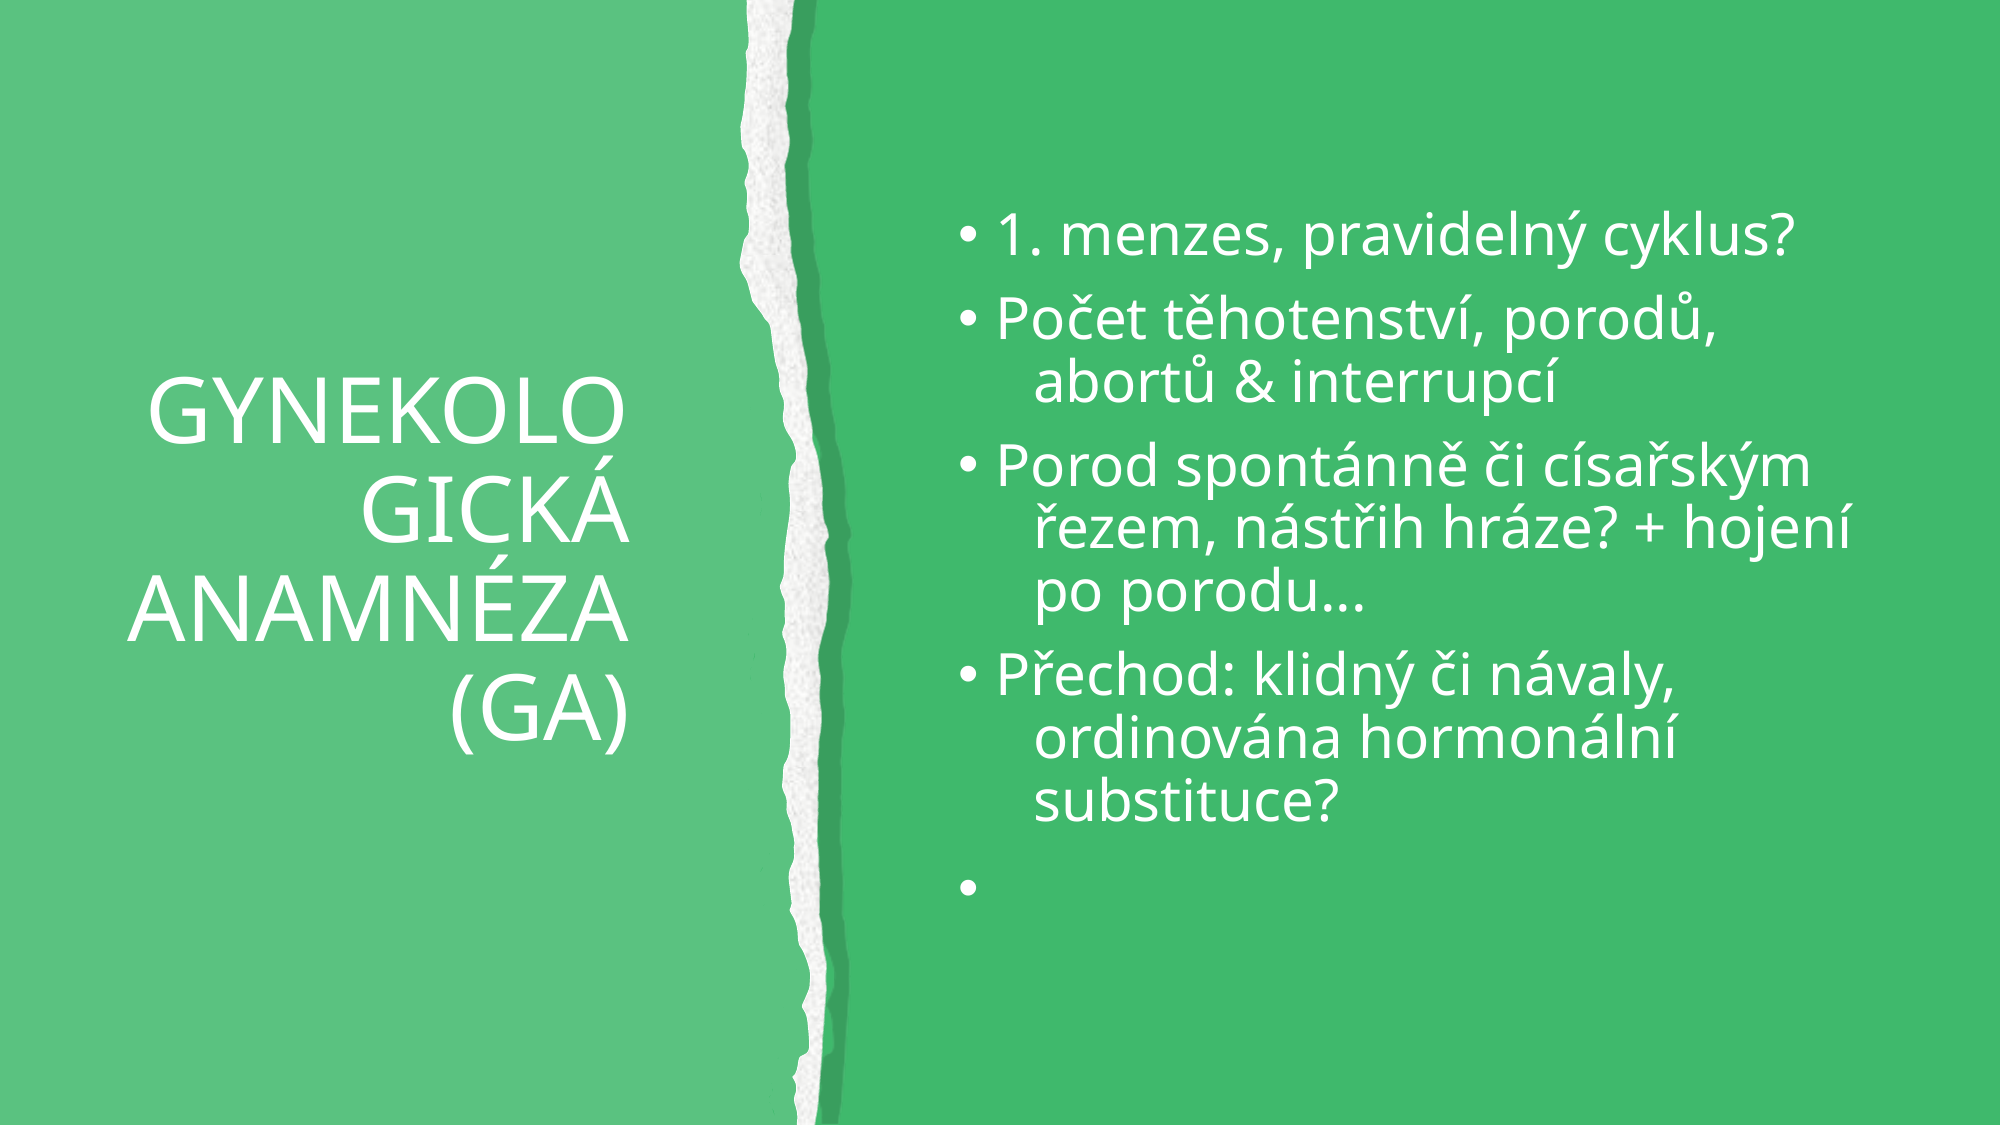

# GYNEKOLOGICKÁ ANAMNÉZA (GA)
1. menzes, pravidelný cyklus?
Počet těhotenství, porodů, abortů & interrupcí
Porod spontánně či císařským řezem, nástřih hráze? + hojení po porodu...
Přechod: klidný či návaly, ordinována hormonální substituce?